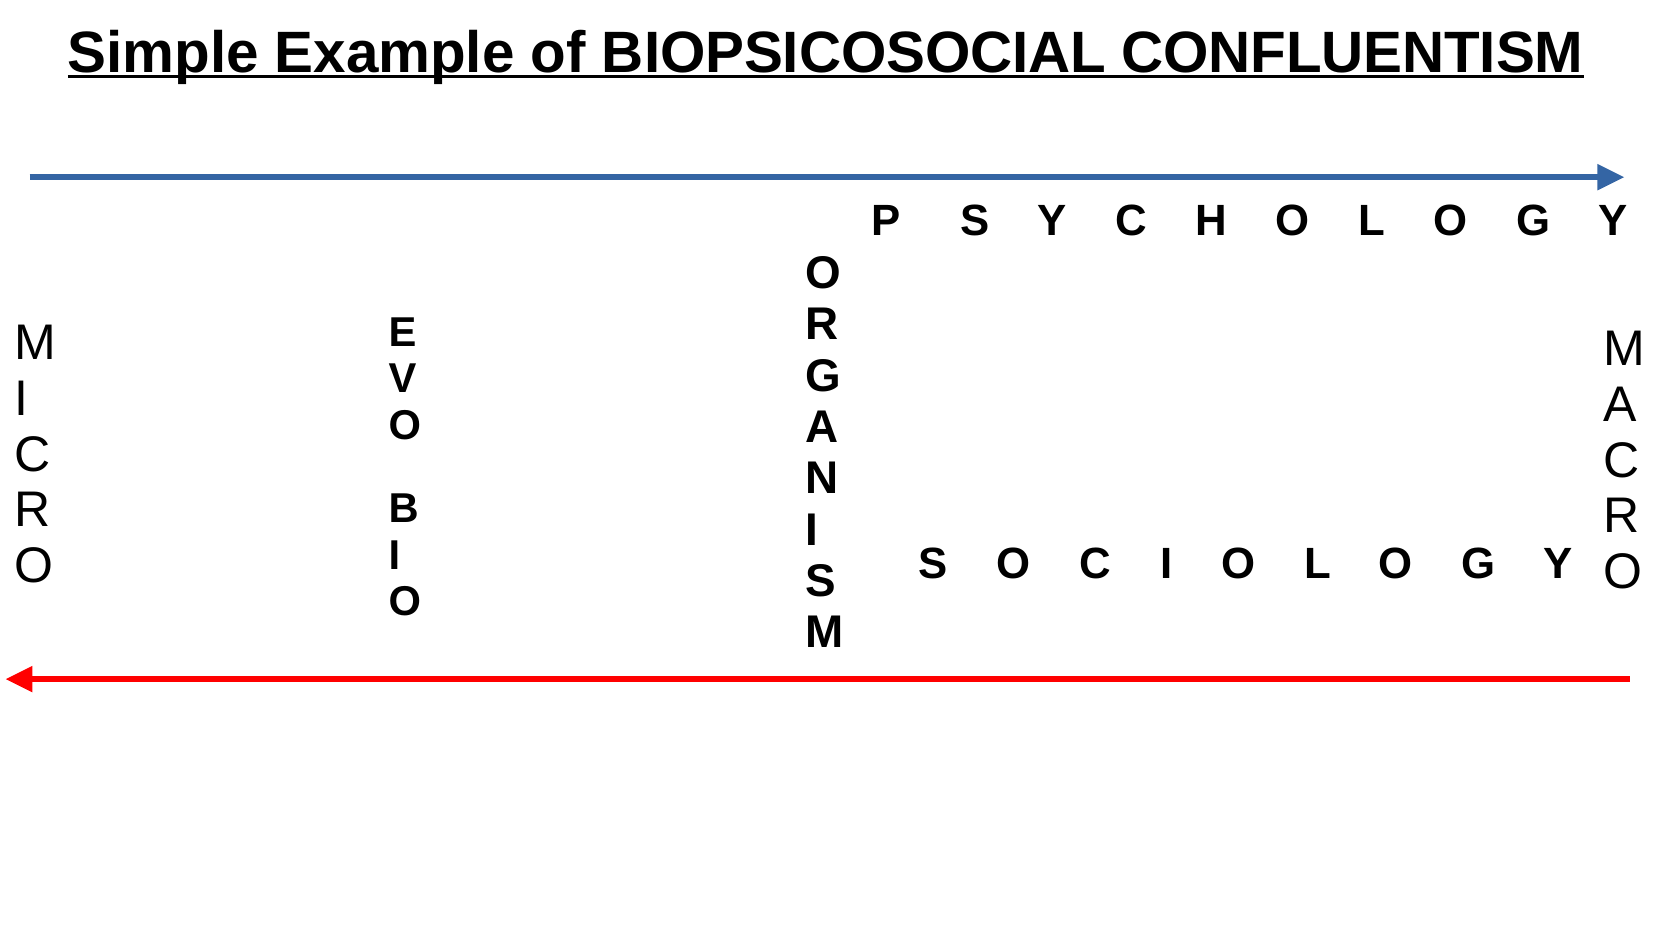

Simple Example of BIOPSICOSOCIAL CONFLUENTISM
P S Y C H O L O G Y
O
R
G
A
N
I
S
M
E
V
O
B
I
O
M
I
C
R
O
M
A
C
R
O
 S O C I O L O G Y